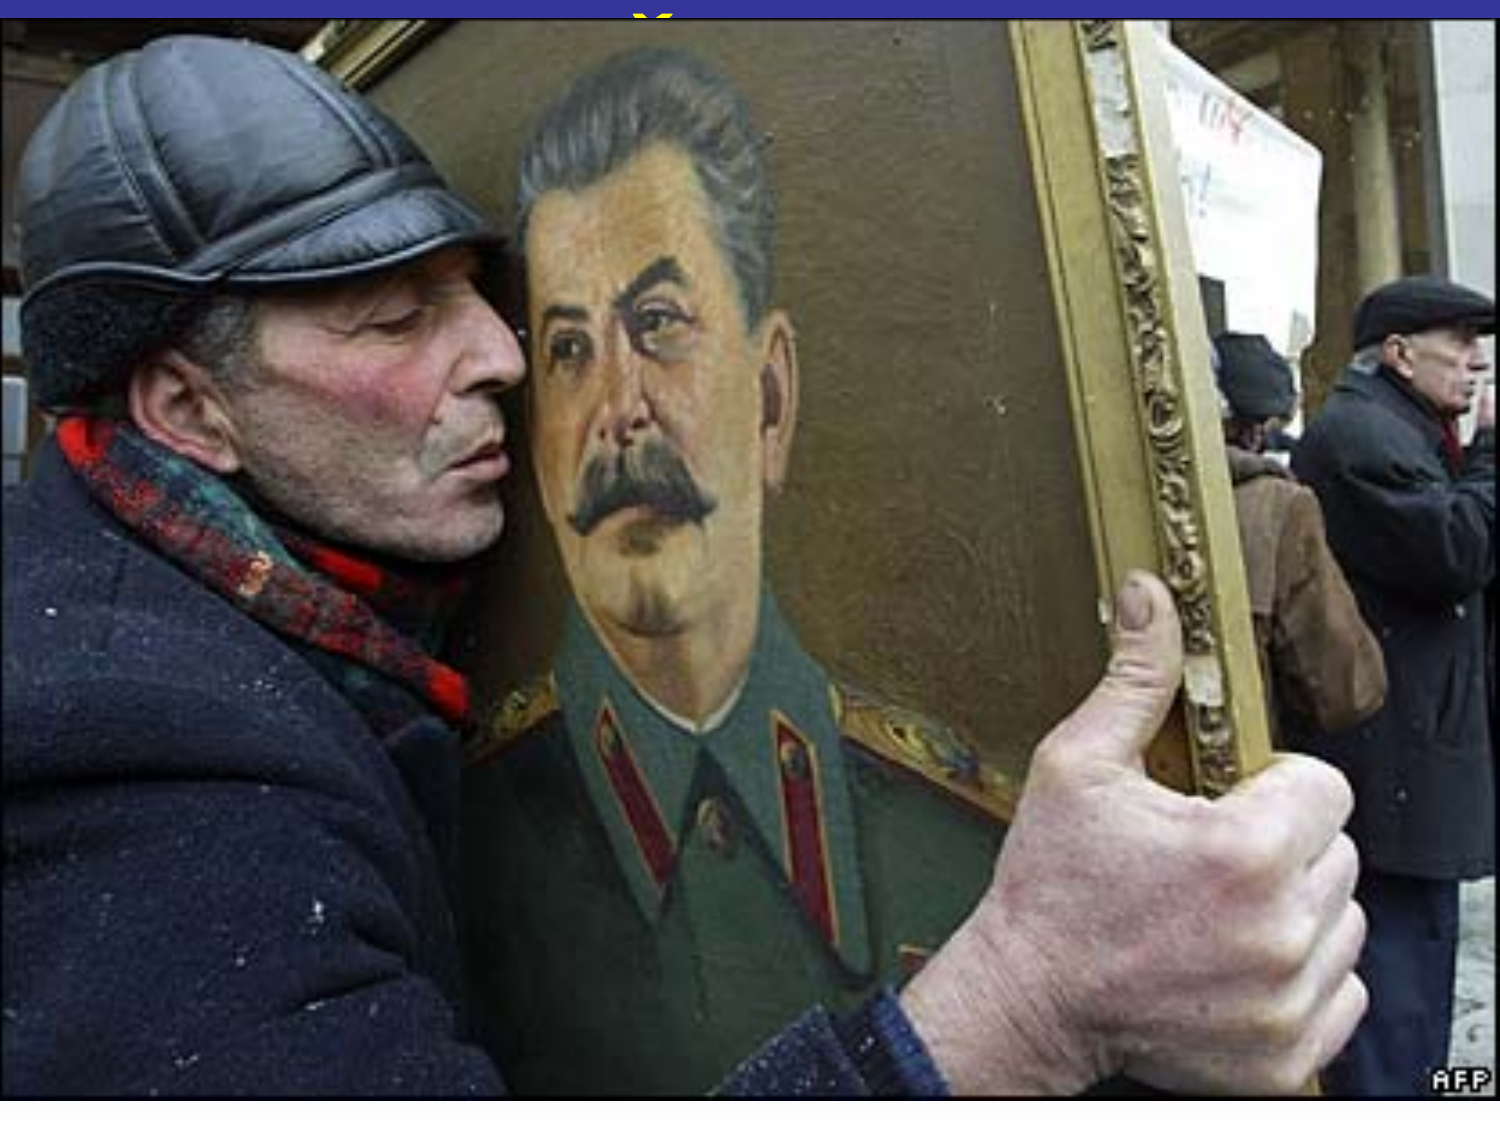

"Čistke"
# Stalin je lahko na oblasti pod pogojem, da ga ljudstvo ljubi. To ljubezen ljudstva do njega je dosegel z namišljenimi sovražniki v državi, ki sploh niso obstajali vendar je oblast zahtevala da vsak prijavi nekoga oblasti, četudi ta ni bil kriv. S tem so v ljudi vlivali strah in ljubezen do Stalina, ker je vsakdo hotel ostati živ oz. se ne zameriti oblasti. Tako je prihajalo do množičnih likvidacij oz. ubojev. Kdor je samo kaj namignil na kakšno kritiko čez oblast je bil tako rekoč že mrtev, ker ga je nekdo izdal. Tako je prihajalo do nezaupljivosti v javnosti, ter posledično tudi v družinah. Vsakdo se je bal in to je pustilo na človeku posledice tudi mnogo let po Stalinovi smrti. Ena večjih osebnosti v Stalinovi vladi, ki je ogrožala njegovo vladavino še ko je živel Lenin je bil Trocki, kateri je bil eden od dveh, ki so se potegovali za vladavino v Sovjetski zvezi po Oktobrski revoluciji.